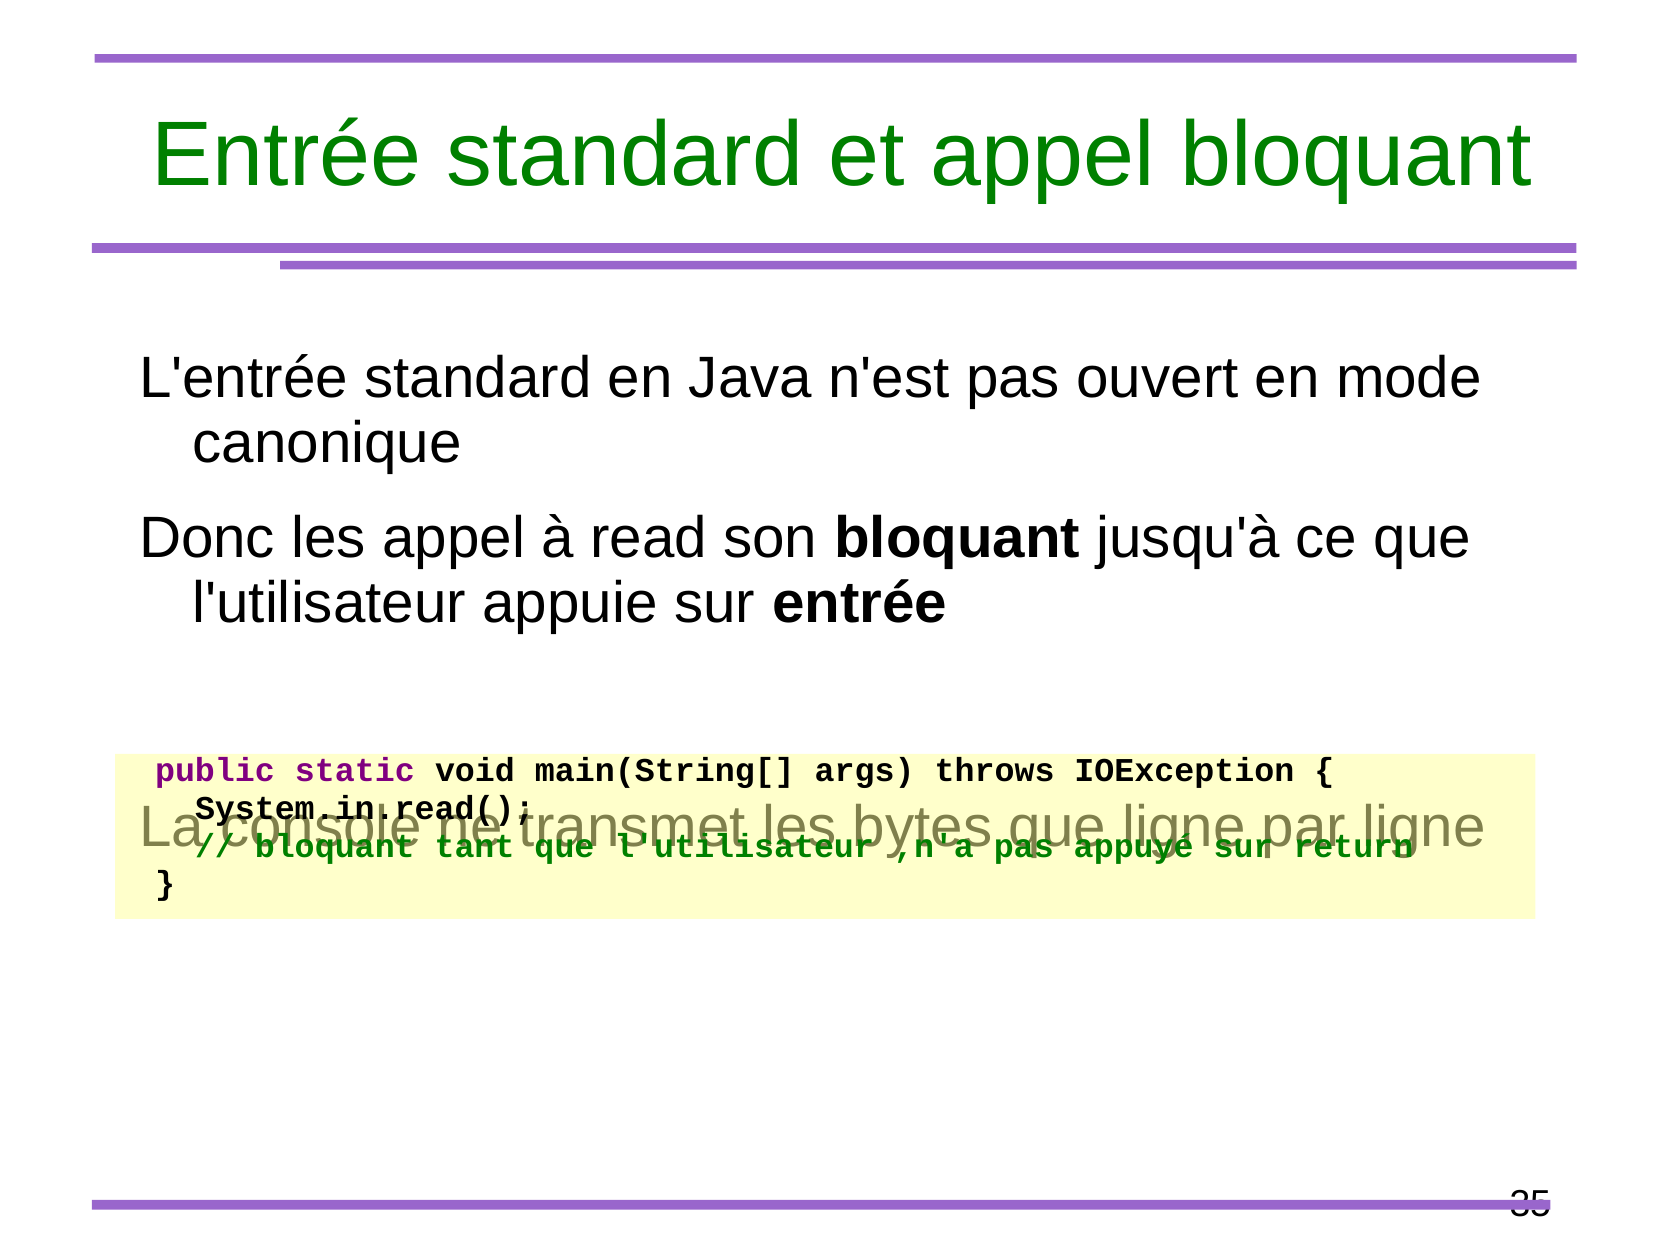

# Entrée standard et appel bloquant
L'entrée standard en Java n'est pas ouvert en mode canonique
Donc les appel à read son bloquant jusqu'à ce que l'utilisateur appuie sur entrée
La console ne transmet les bytes que ligne par ligne
 public static void main(String[] args) throws IOException {
 System.in.read();
 // bloquant tant que l'utilisateur ,n'a pas appuyé sur return
 }